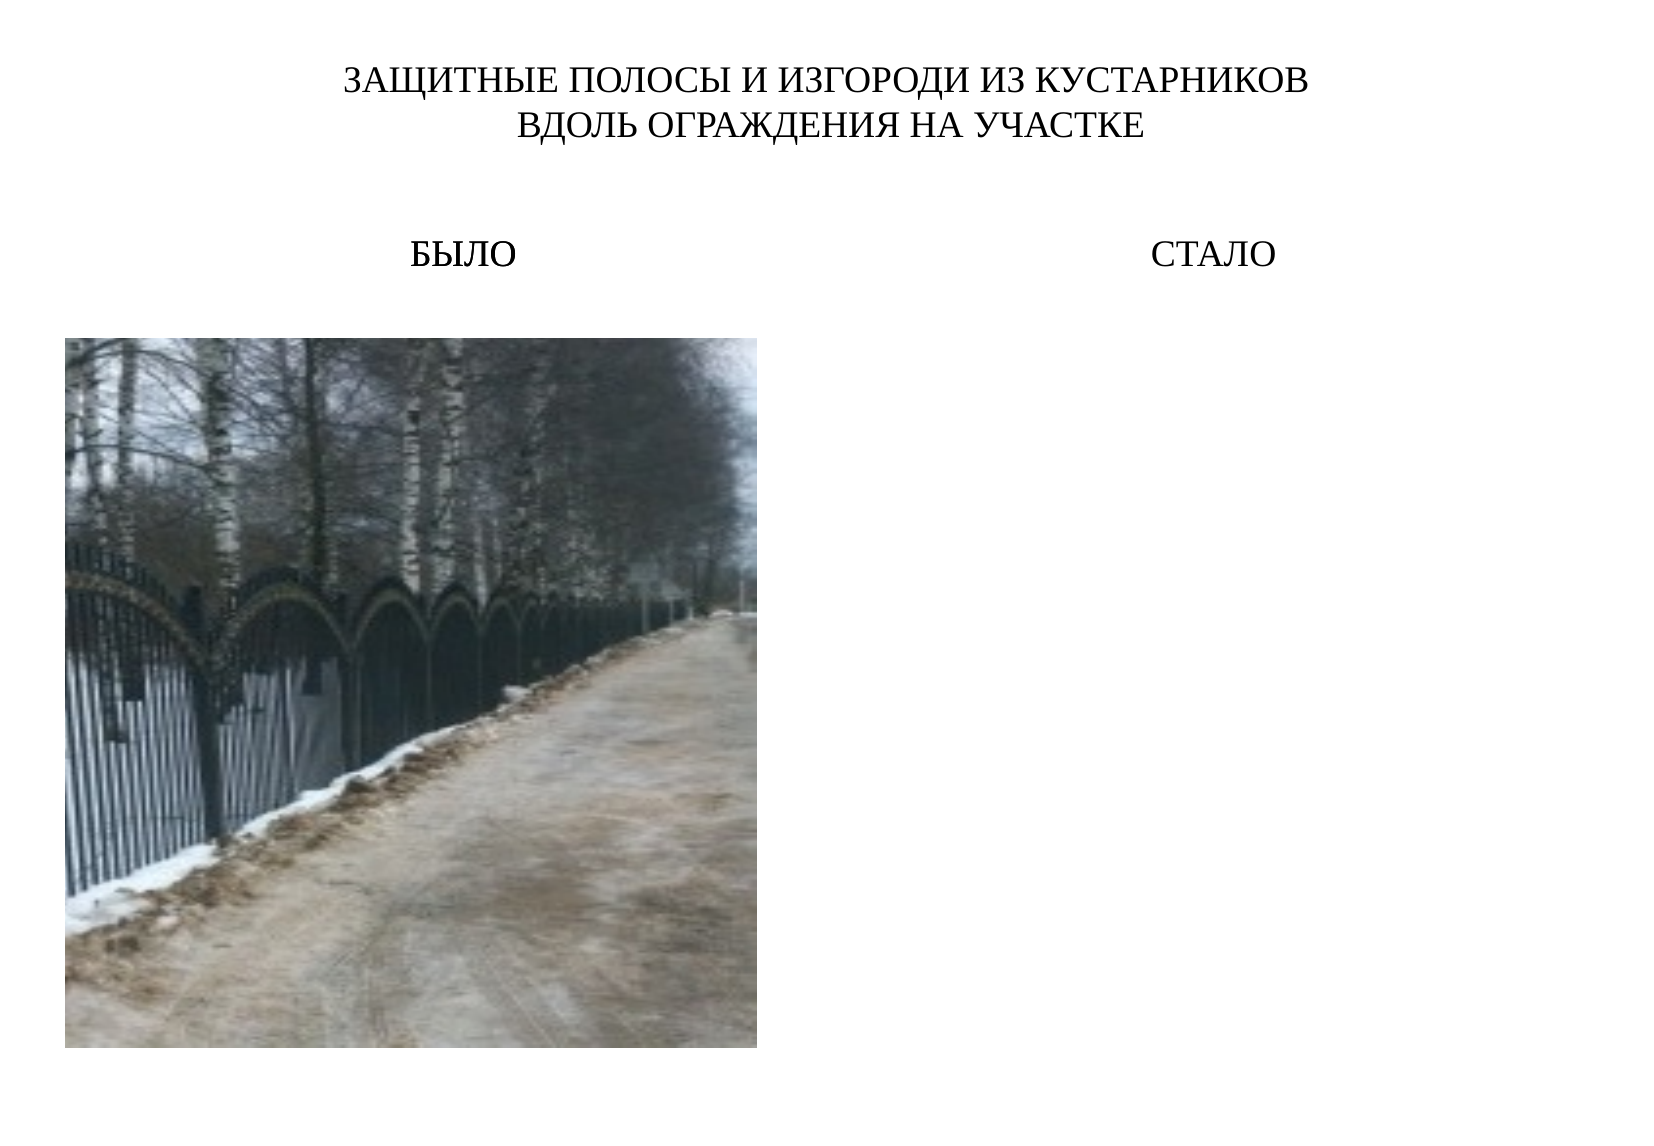

ЗАЩИТНЫЕ ПОЛОСЫ И ИЗГОРОДИ ИЗ КУСТАРНИКОВ
ВДОЛЬ ОГРАЖДЕНИЯ НА УЧАСТКЕ
БЫЛО
БЫЛО
СТАЛО